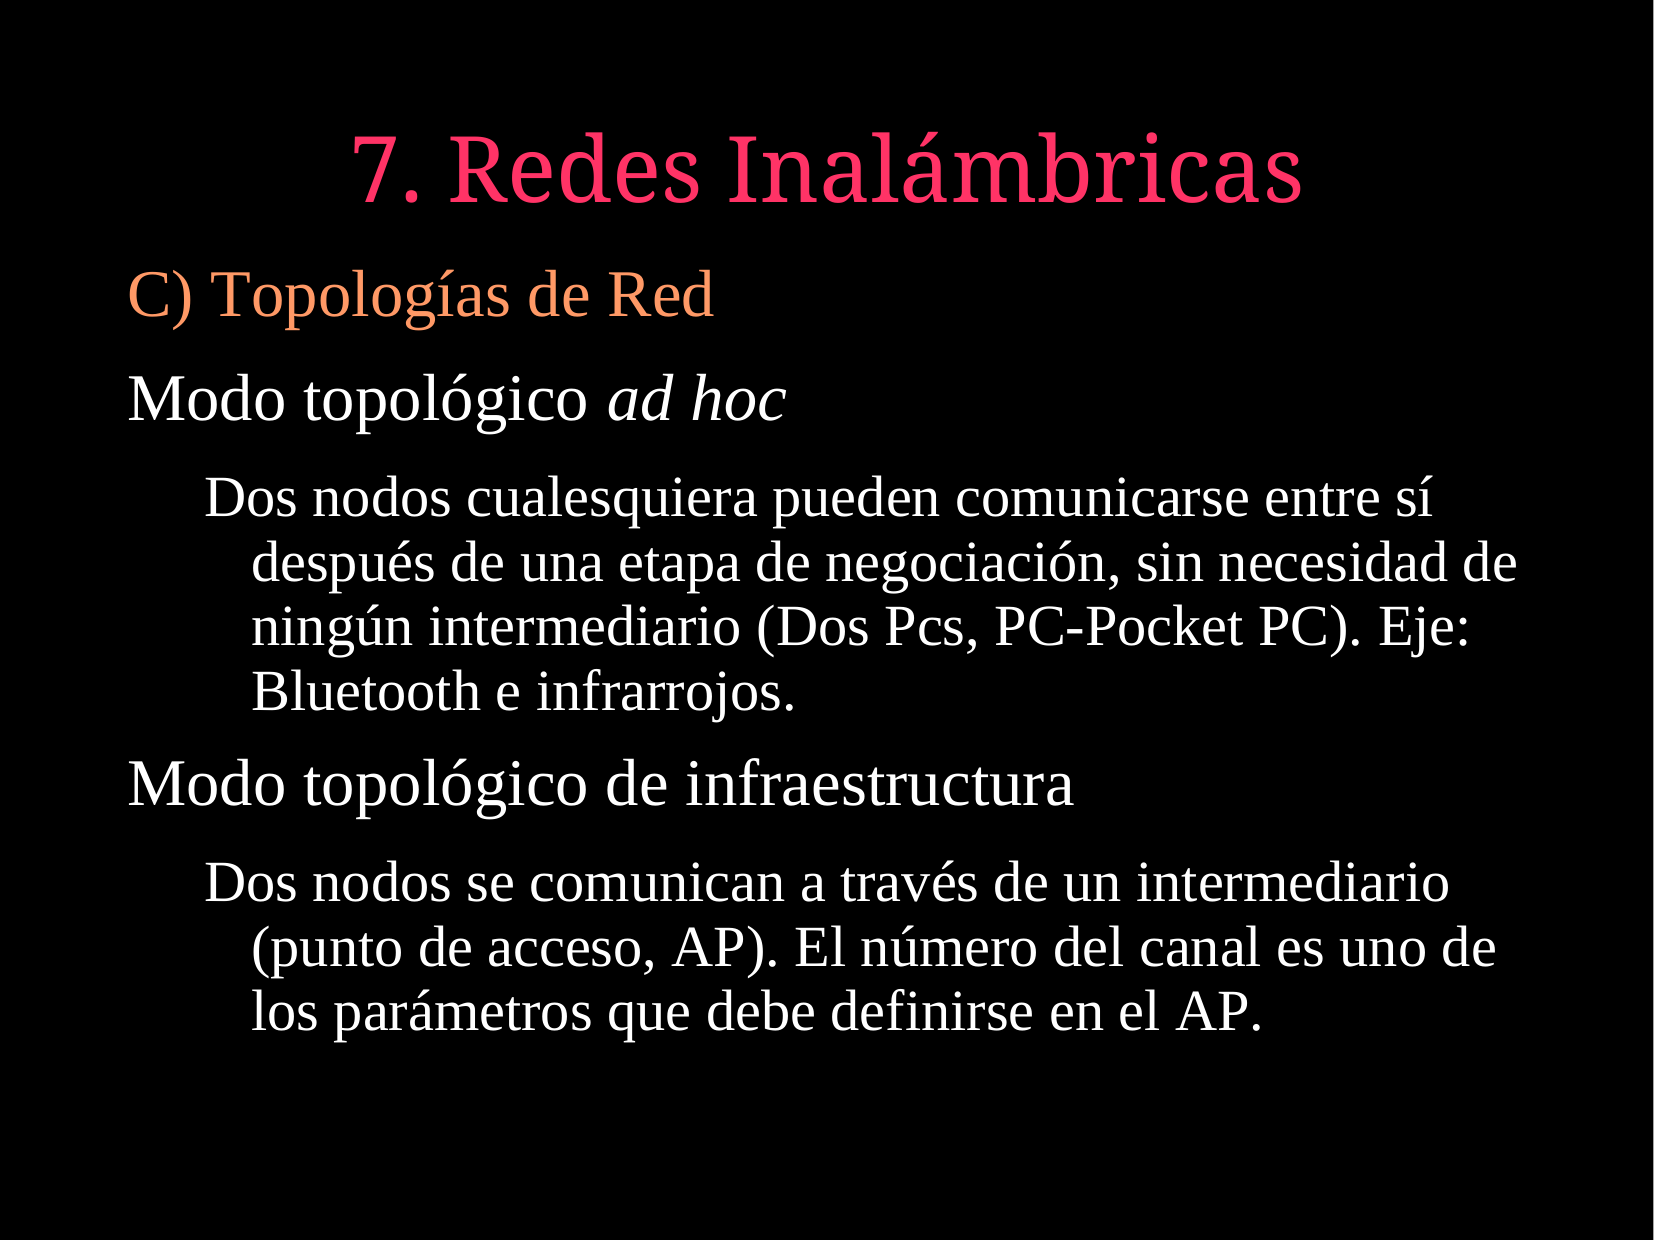

# 7. Redes Inalámbricas
C) Topologías de Red
Modo topológico ad hoc
Dos nodos cualesquiera pueden comunicarse entre sí después de una etapa de negociación, sin necesidad de ningún intermediario (Dos Pcs, PC-Pocket PC). Eje: Bluetooth e infrarrojos.
Modo topológico de infraestructura
Dos nodos se comunican a través de un intermediario (punto de acceso, AP). El número del canal es uno de los parámetros que debe definirse en el AP.